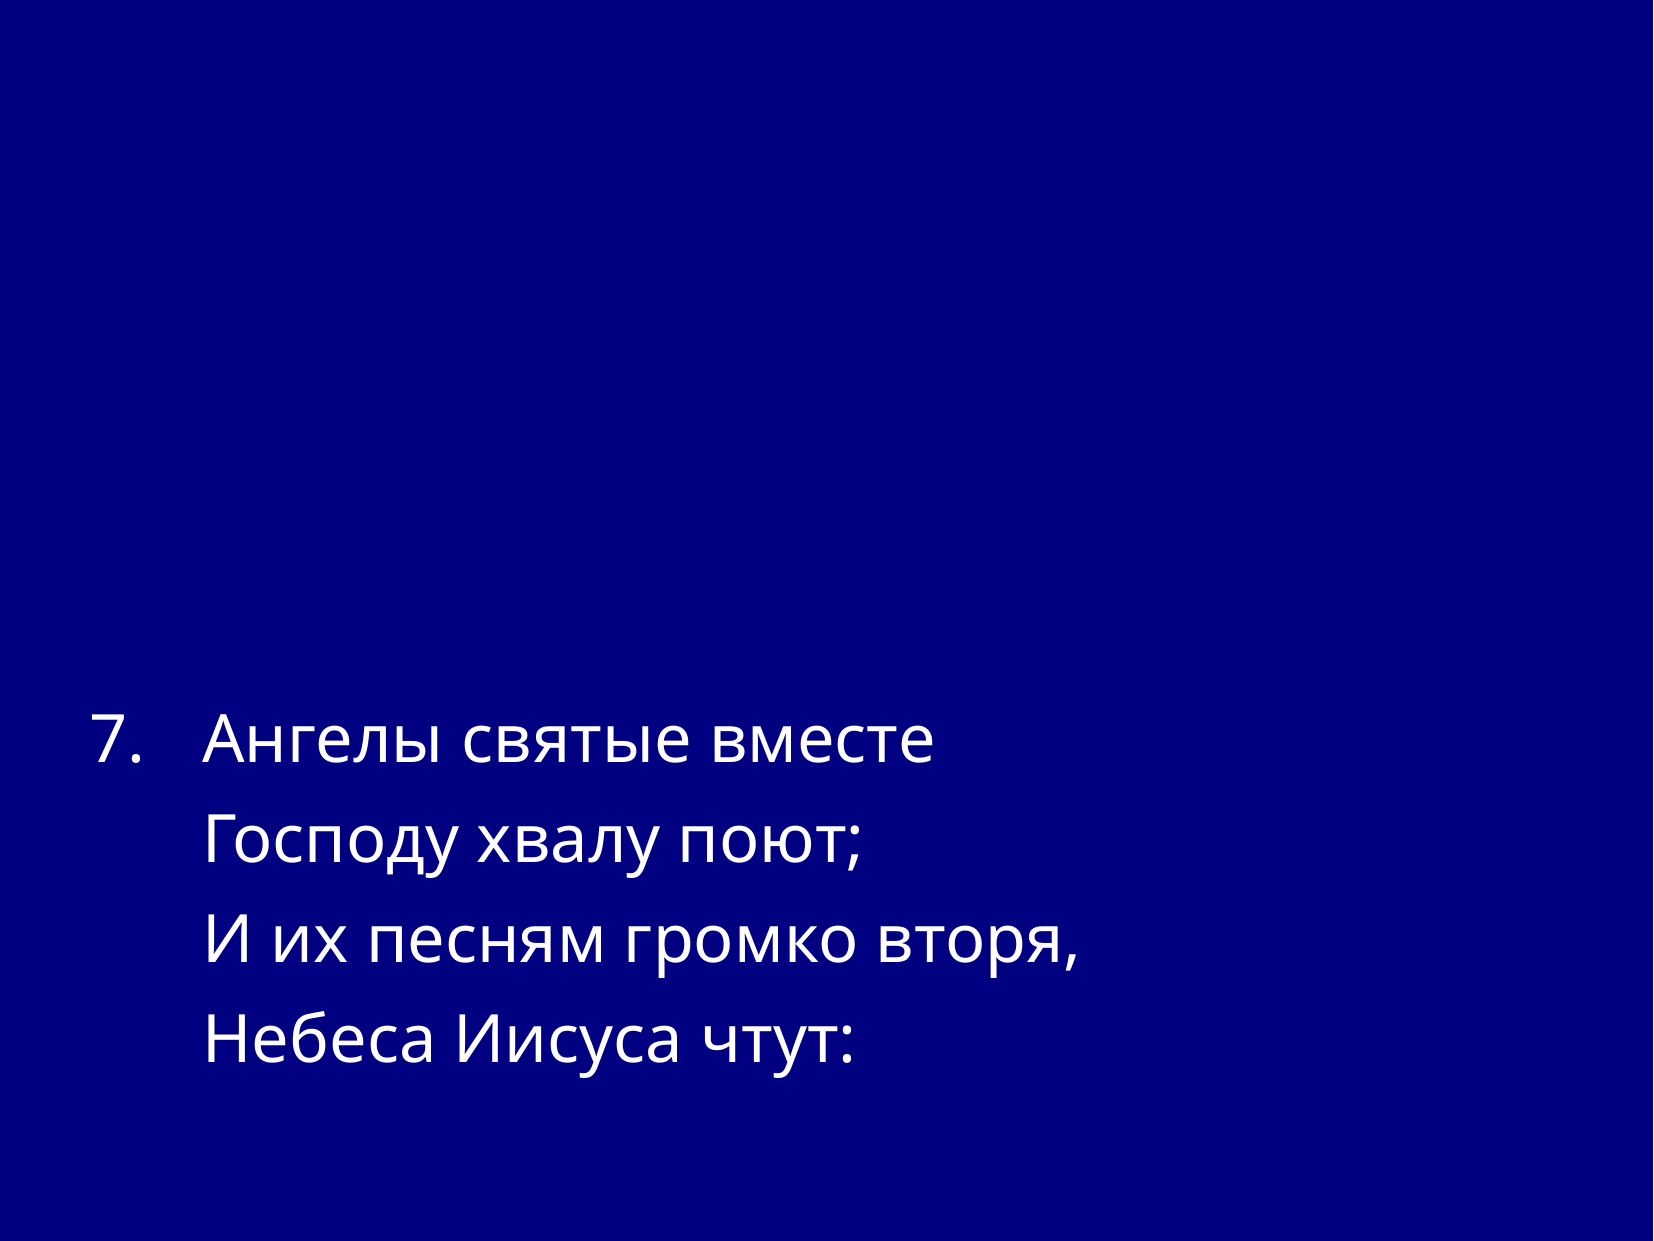

7.	Ангелы святые вместе
	Господу хвалу поют;
	И их песням громко вторя,
	Небеса Иисуса чтут: